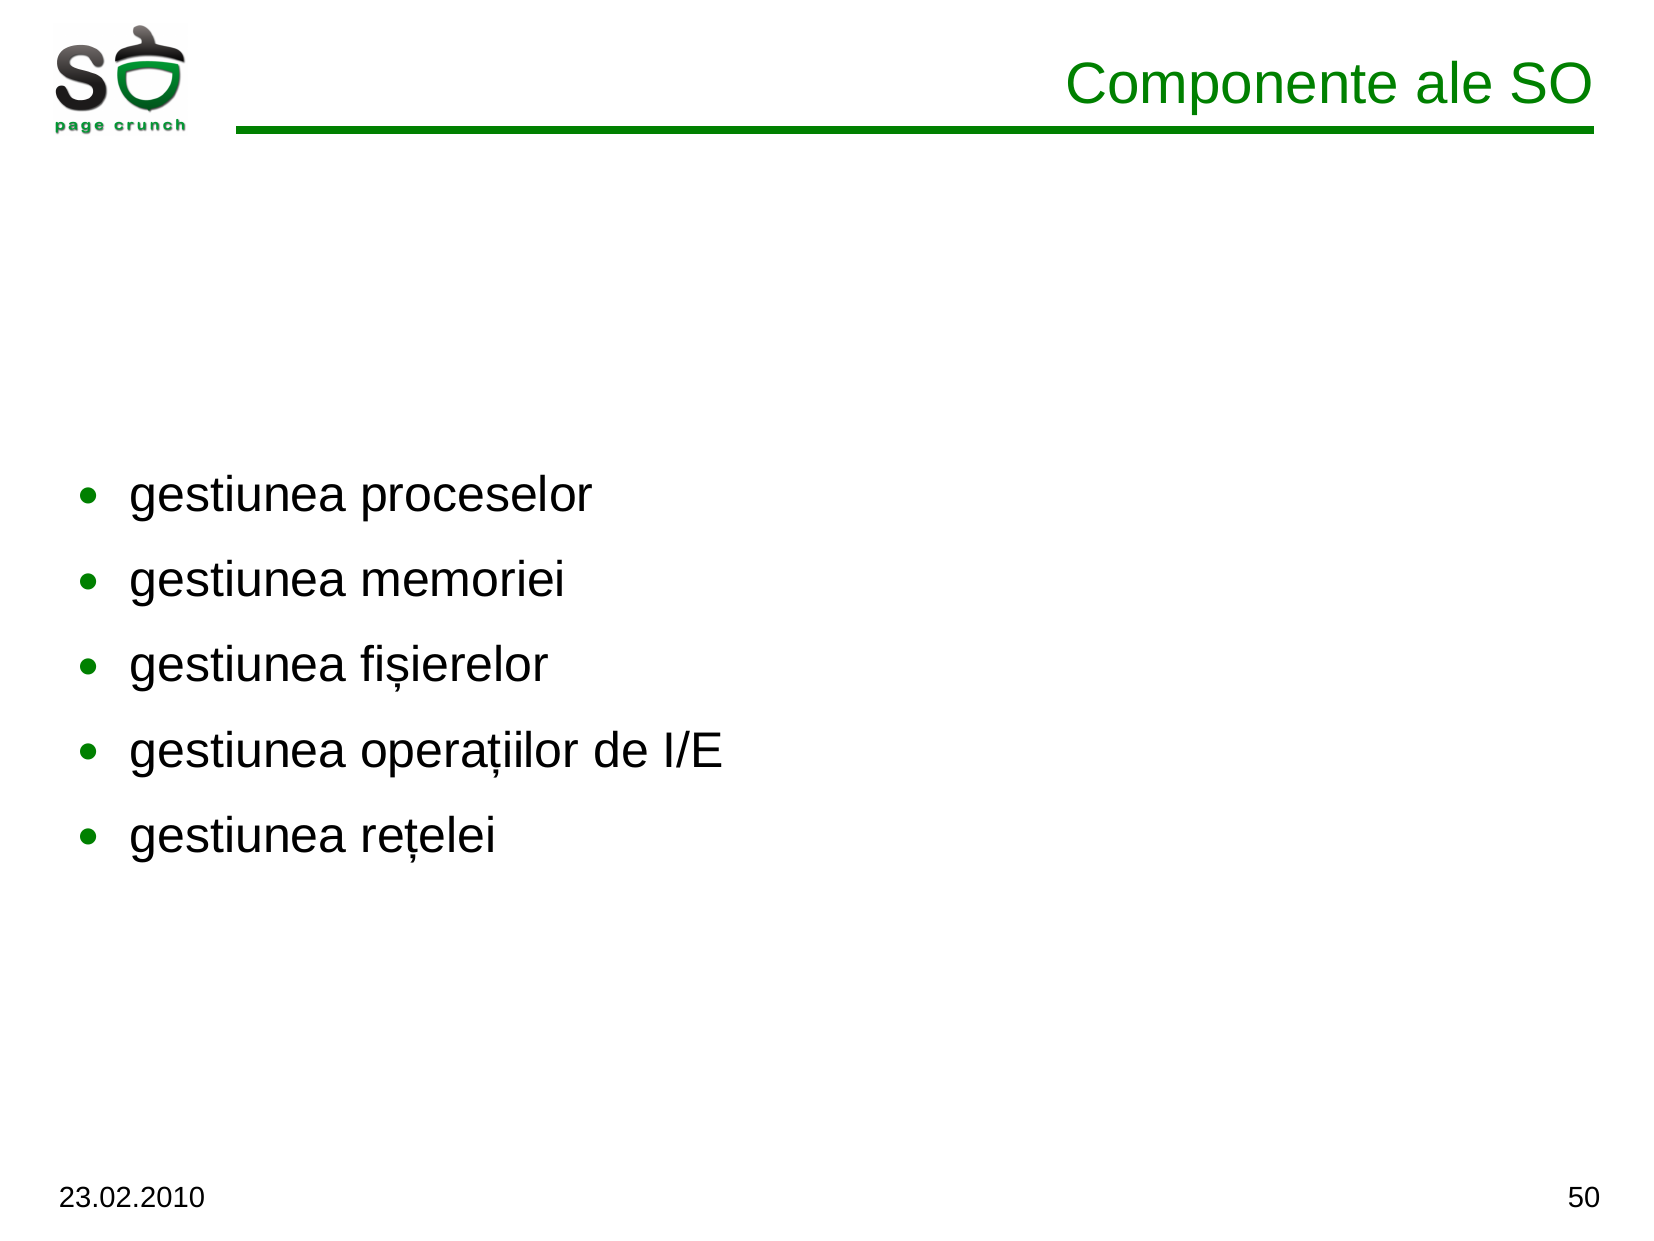

# Componente ale SO
gestiunea proceselor
gestiunea memoriei
gestiunea fișierelor
gestiunea operațiilor de I/E
gestiunea rețelei
23.02.2010
50